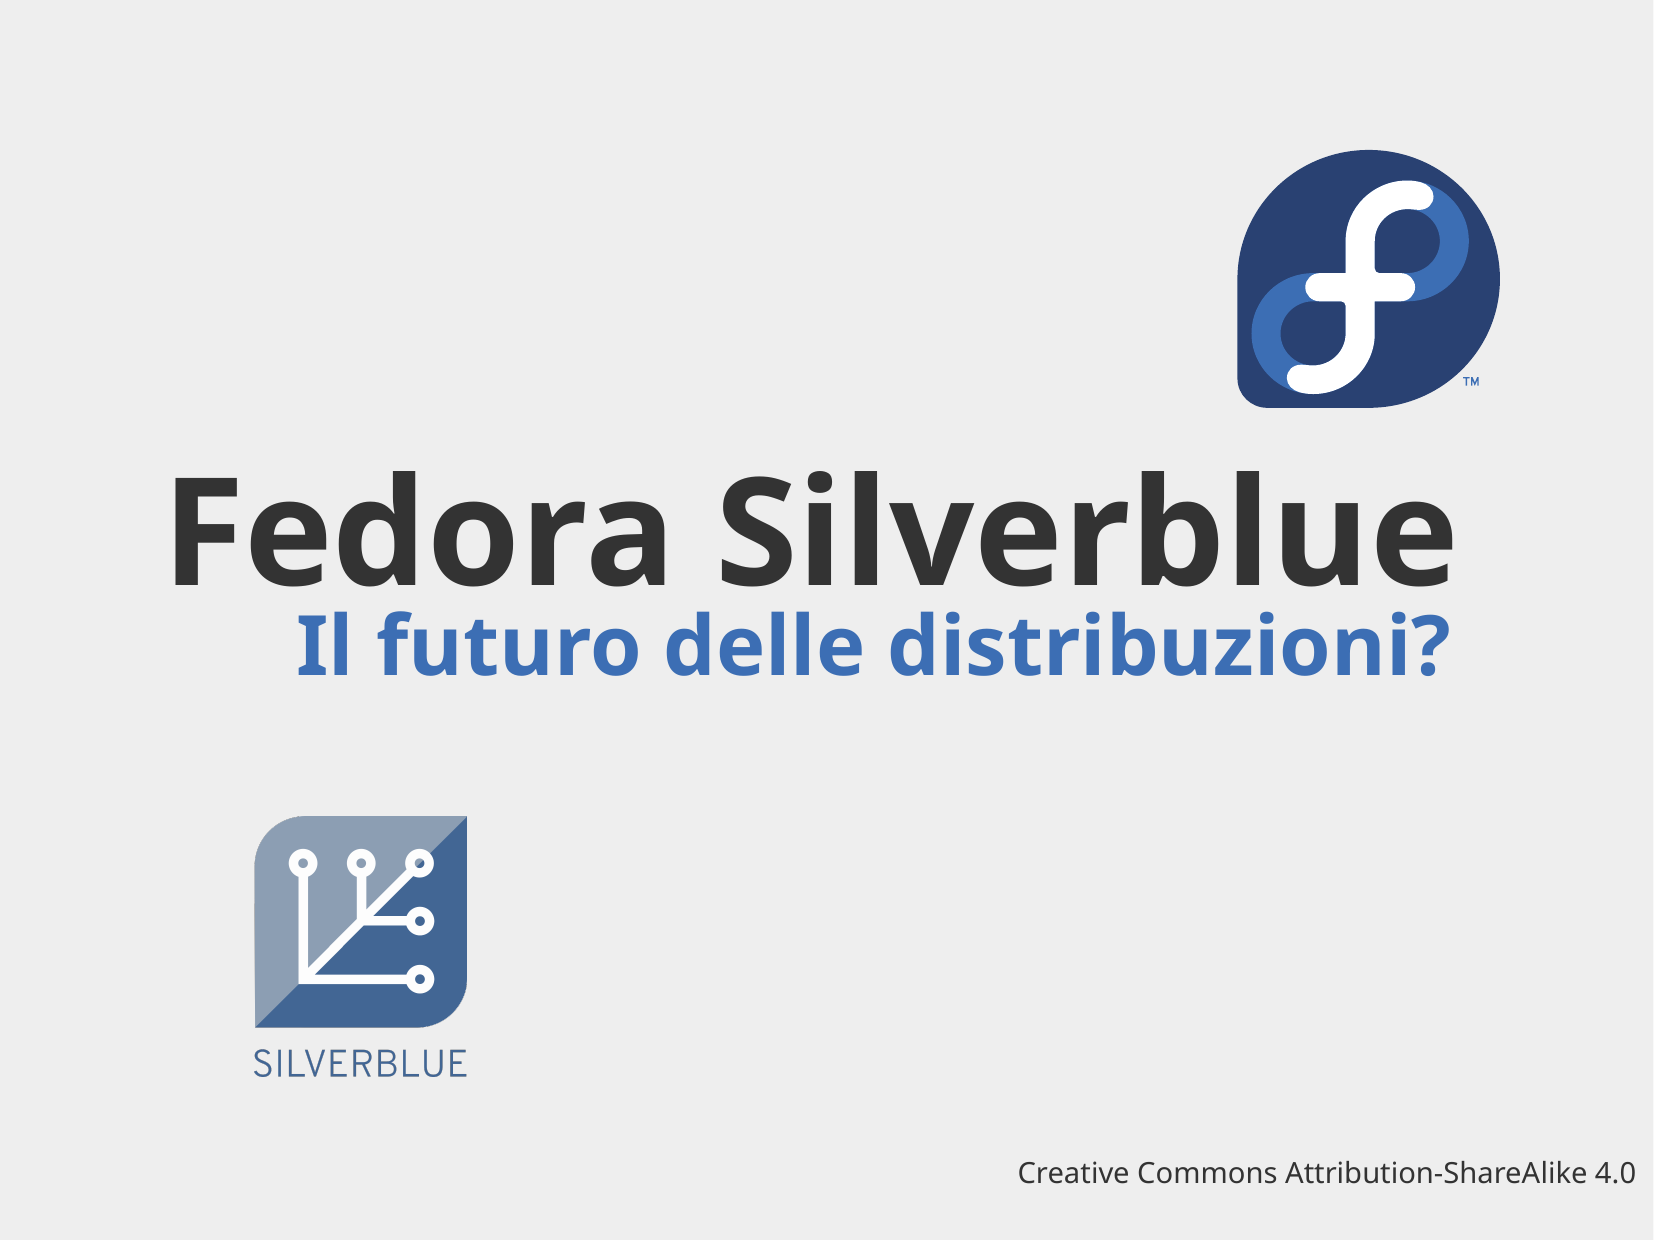

Fedora Silverblue
# Il futuro delle distribuzioni?
Creative Commons Attribution-ShareAlike 4.0